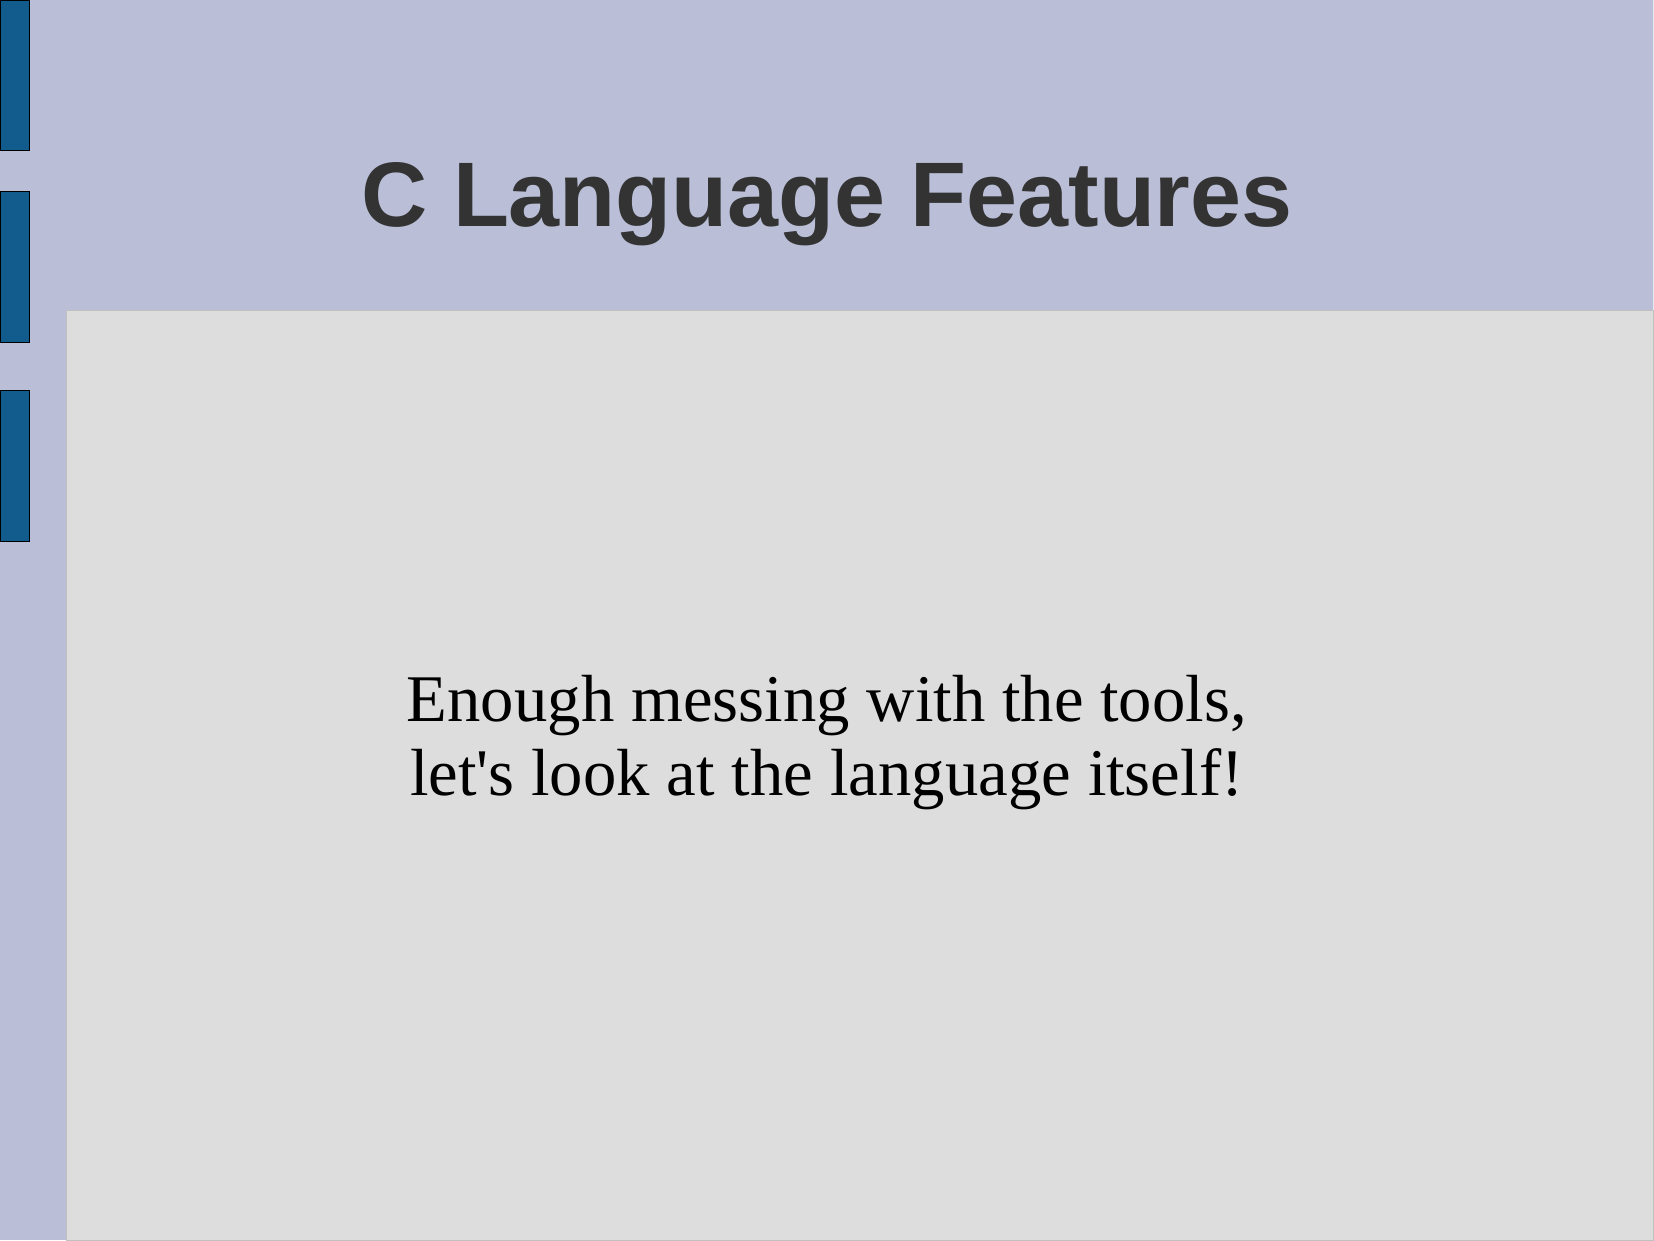

# C Language Features
Enough messing with the tools,
let's look at the language itself!